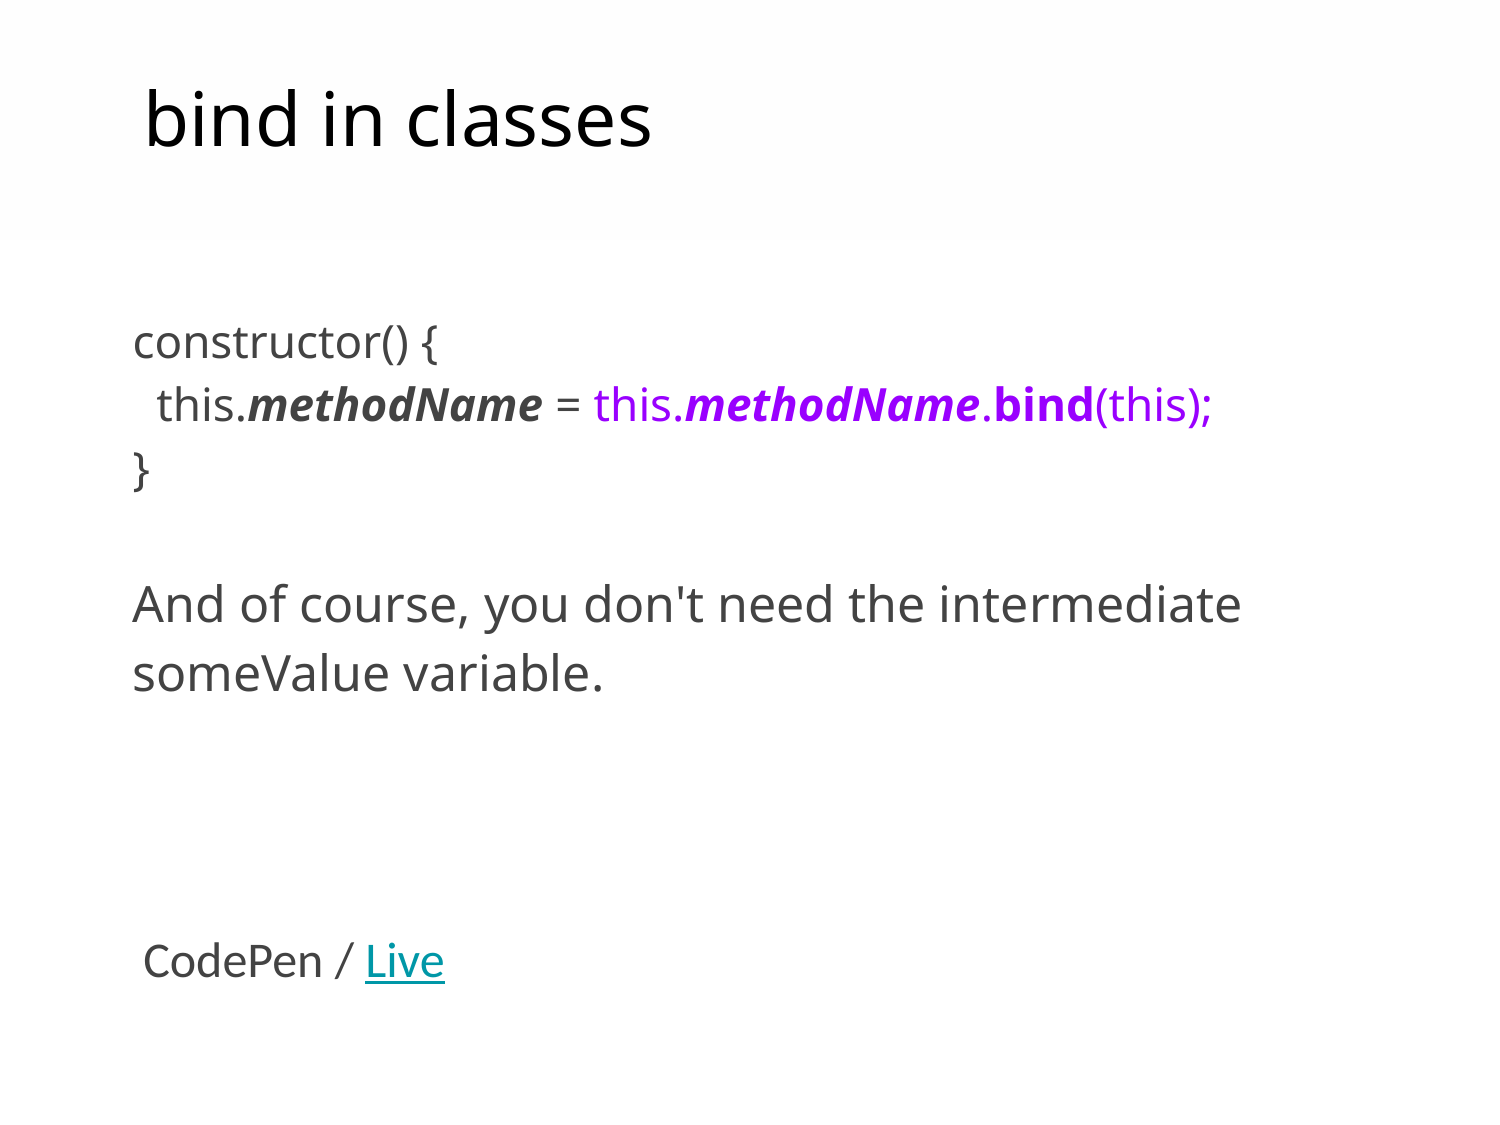

# bind in classes
constructor() {
 this.methodName = this.methodName.bind(this);
}
And of course, you don't need the intermediate someValue variable.
CodePen / Live